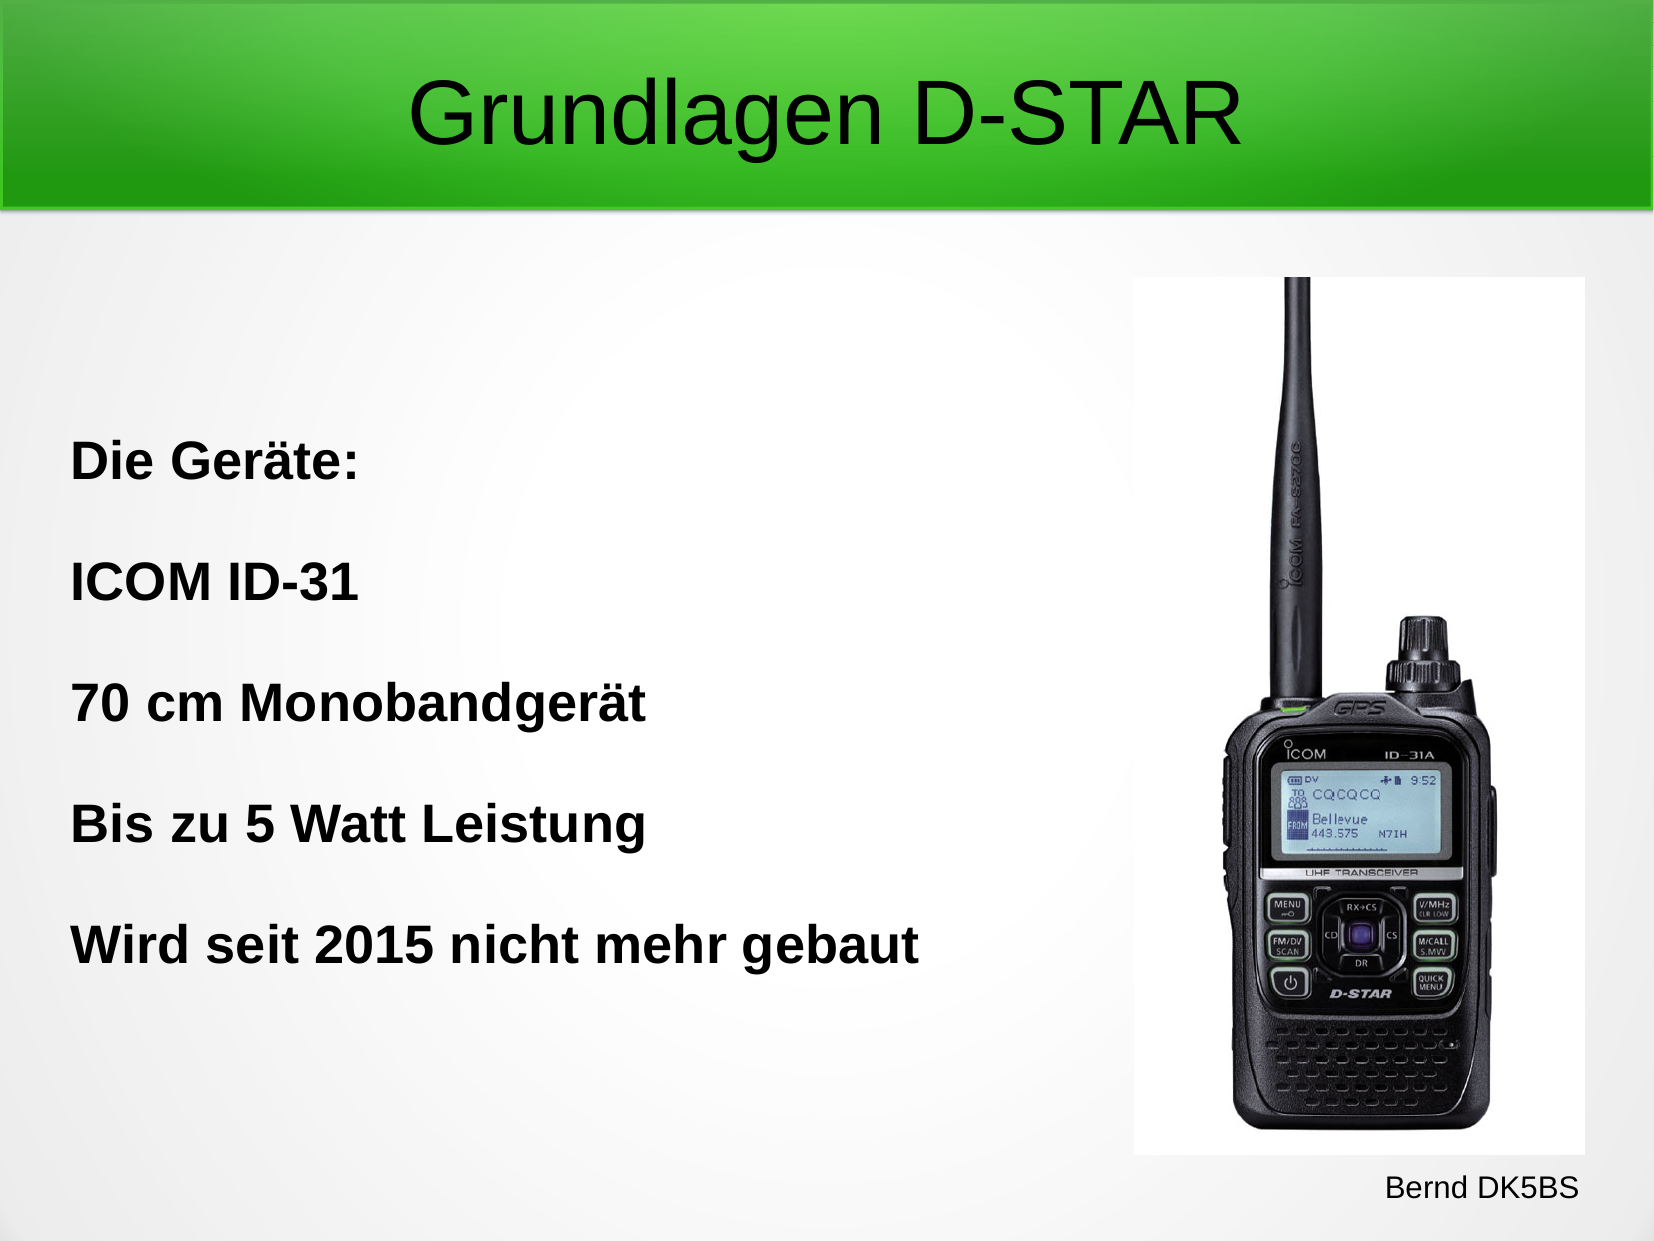

# Grundlagen D-STAR
Die Geräte:
ICOM ID-31
70 cm Monobandgerät
Bis zu 5 Watt Leistung
Wird seit 2015 nicht mehr gebaut
Bernd DK5BS